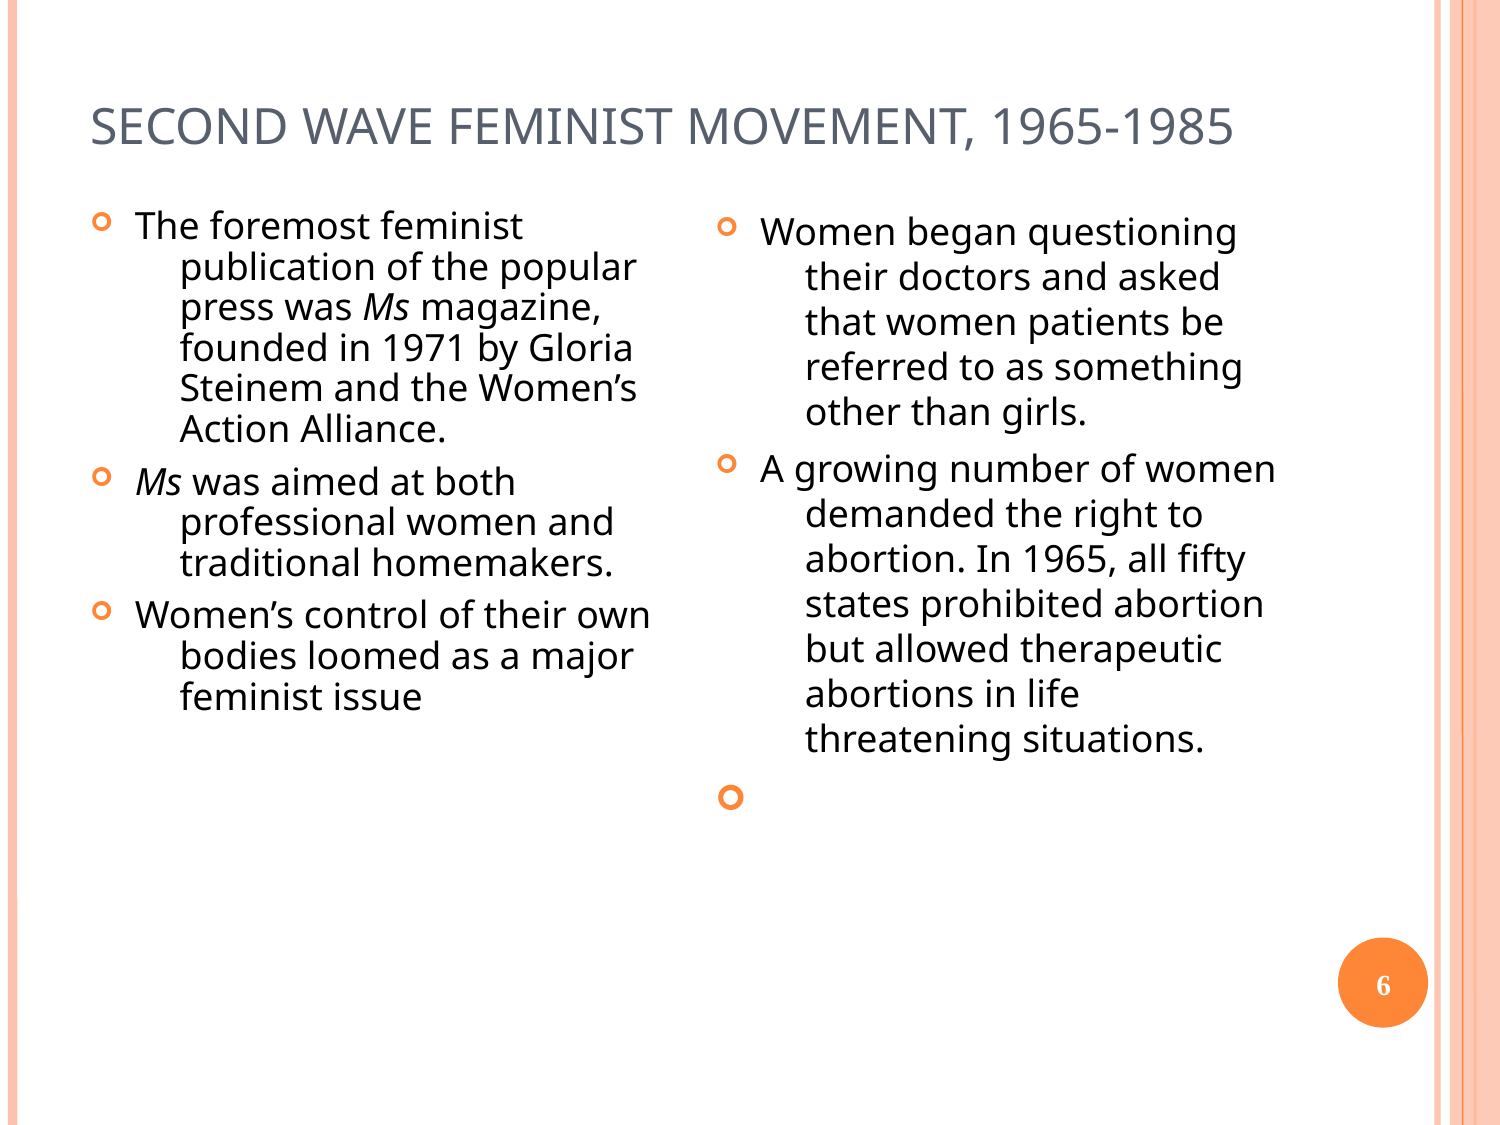

# Second Wave Feminist Movement, 1965-1985
The foremost feminist publication of the popular press was Ms magazine, founded in 1971 by Gloria Steinem and the Women’s Action Alliance.
Ms was aimed at both professional women and traditional homemakers.
Women’s control of their own bodies loomed as a major feminist issue
Women began questioning their doctors and asked that women patients be referred to as something other than girls.
A growing number of women demanded the right to abortion. In 1965, all fifty states prohibited abortion but allowed therapeutic abortions in life threatening situations.